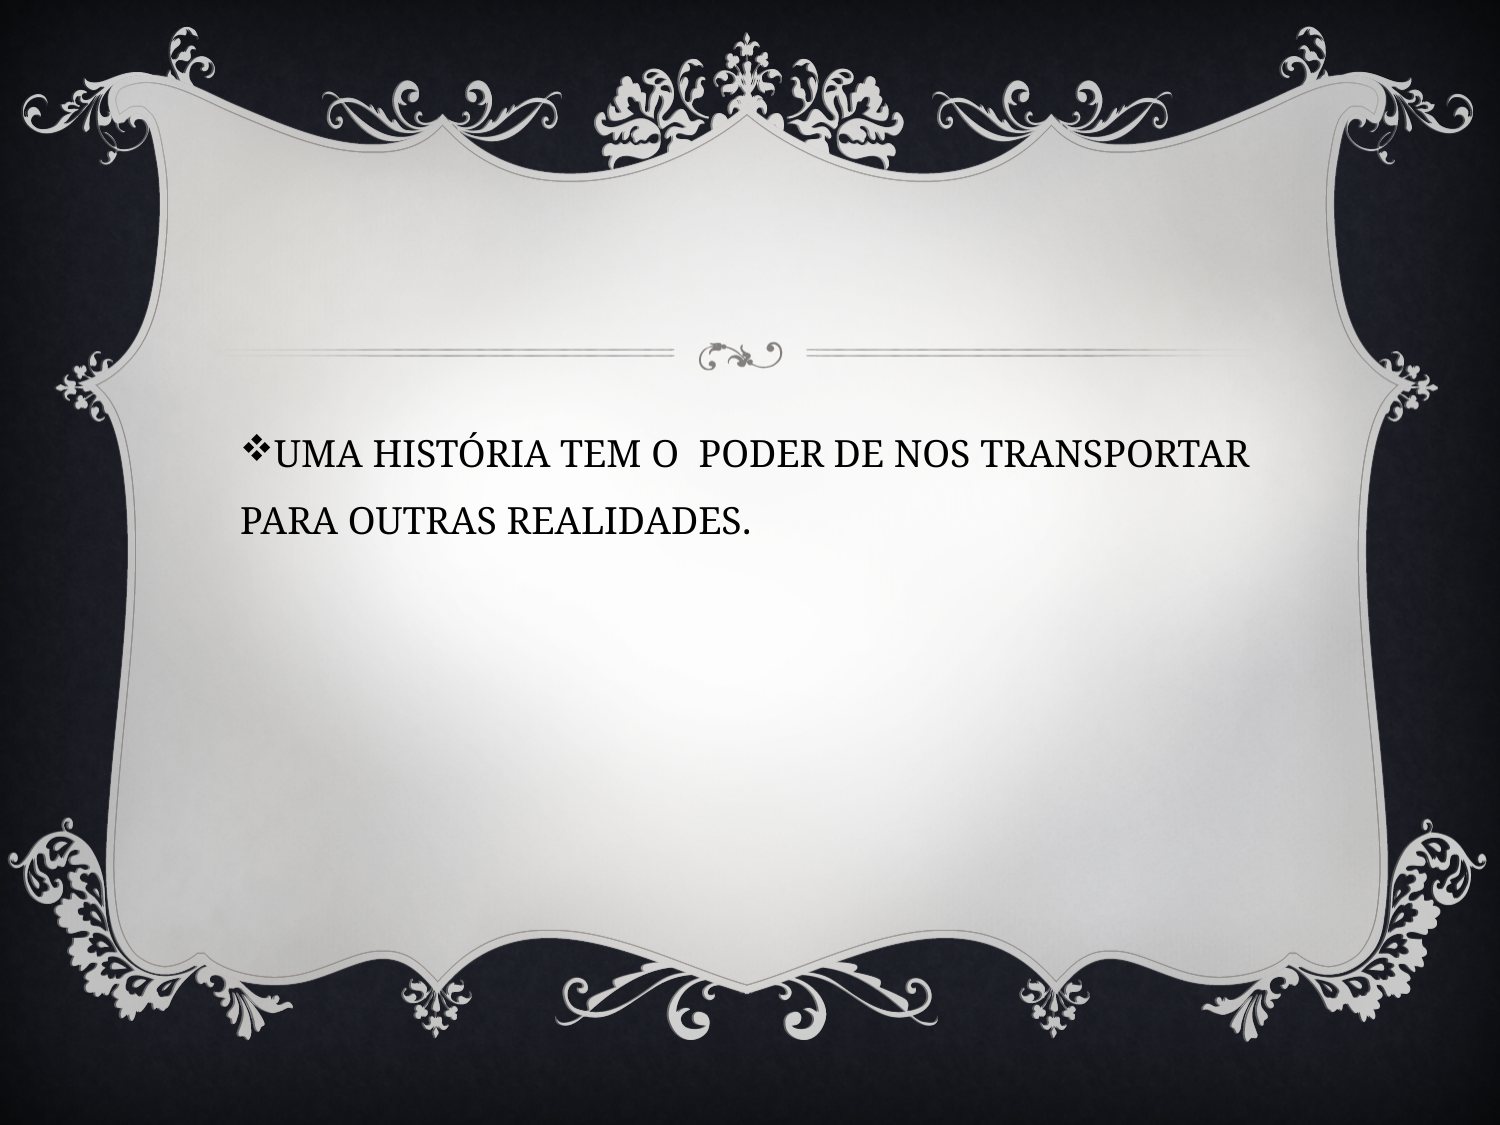

#
UMA HISTÓRIA TEM O PODER DE NOS TRANSPORTAR PARA OUTRAS REALIDADES.